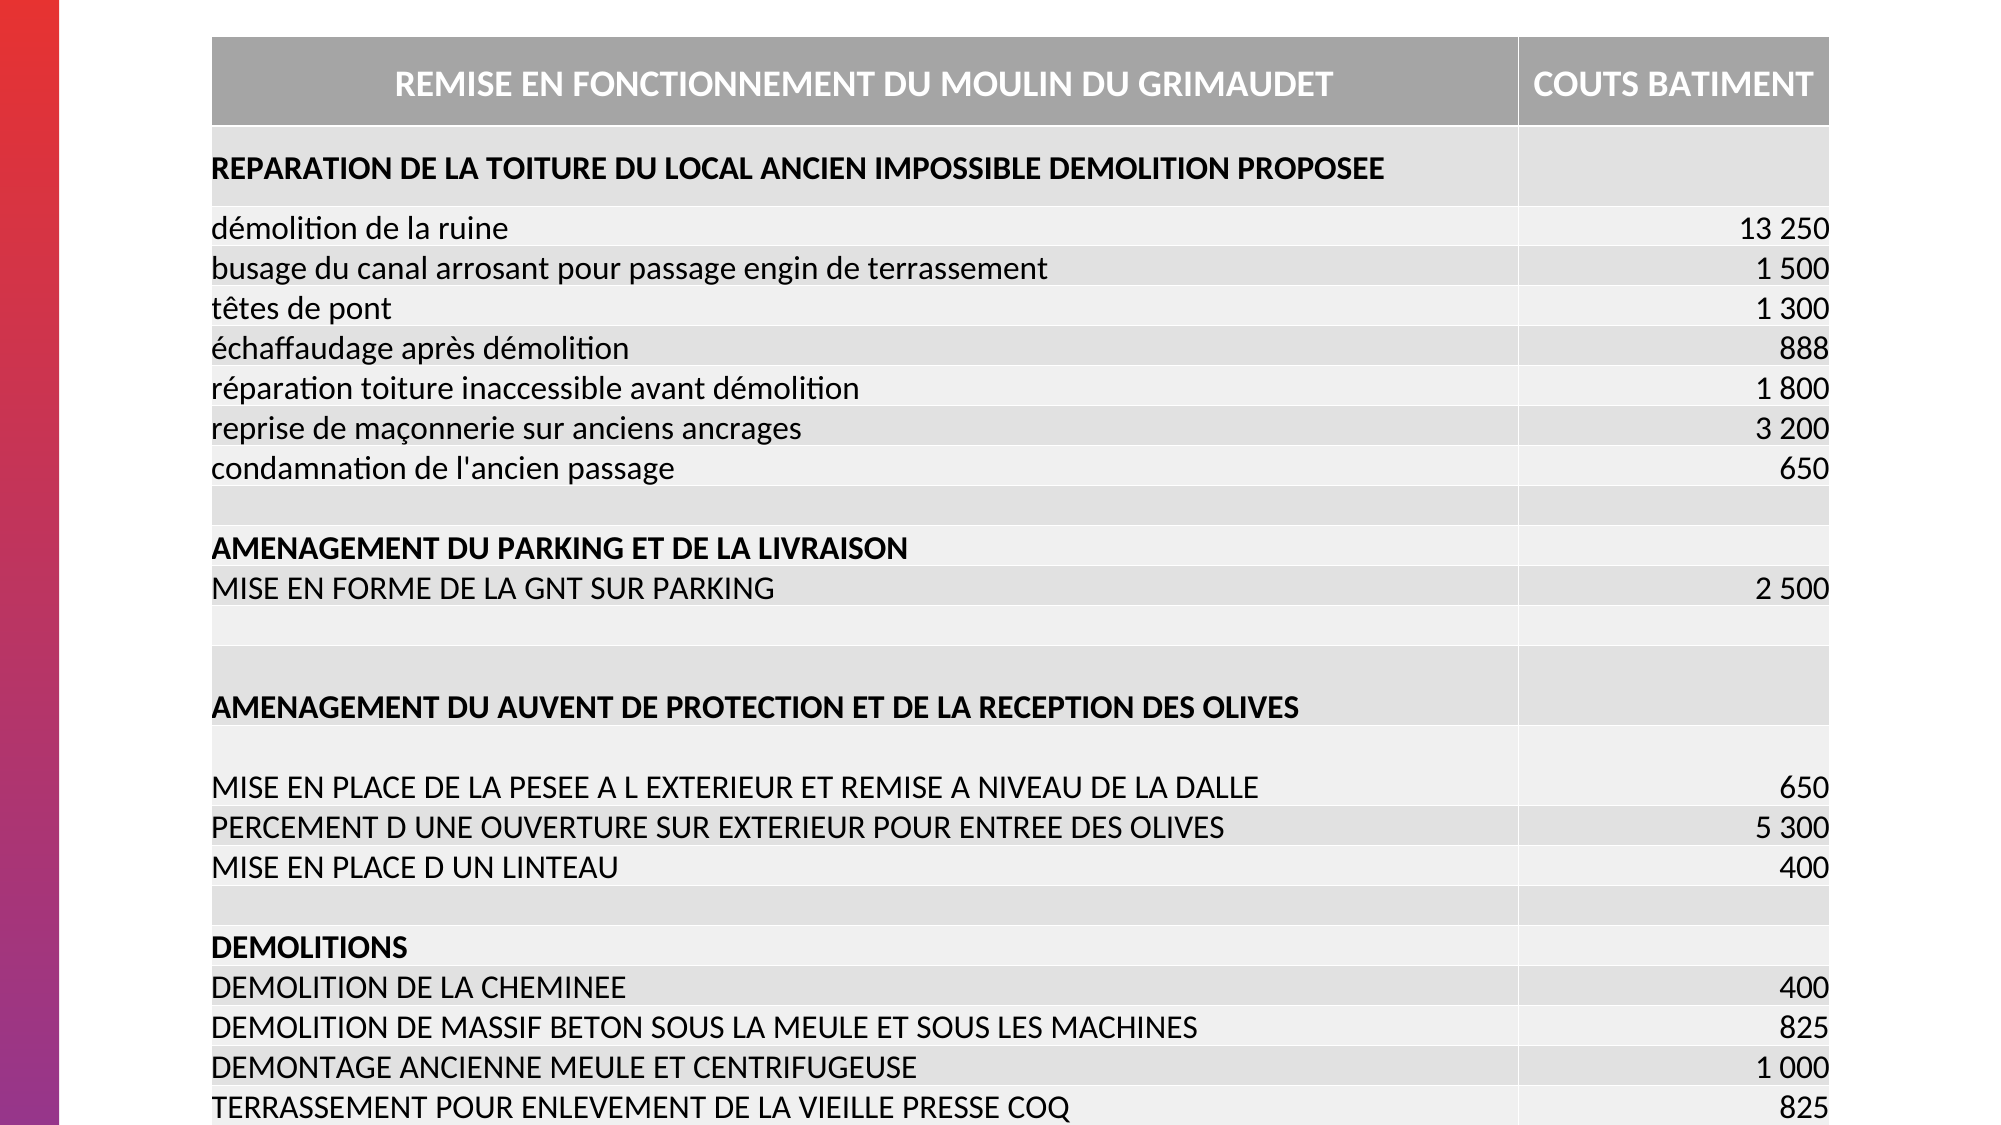

| REMISE EN FONCTIONNEMENT DU MOULIN DU GRIMAUDET | COUTS BATIMENT |
| --- | --- |
| REPARATION DE LA TOITURE DU LOCAL ANCIEN IMPOSSIBLE DEMOLITION PROPOSEE | |
| démolition de la ruine | 13 250 |
| busage du canal arrosant pour passage engin de terrassement | 1 500 |
| têtes de pont | 1 300 |
| échaffaudage après démolition | 888 |
| réparation toiture inaccessible avant démolition | 1 800 |
| reprise de maçonnerie sur anciens ancrages | 3 200 |
| condamnation de l'ancien passage | 650 |
| | |
| AMENAGEMENT DU PARKING ET DE LA LIVRAISON | |
| MISE EN FORME DE LA GNT SUR PARKING | 2 500 |
| | |
| AMENAGEMENT DU AUVENT DE PROTECTION ET DE LA RECEPTION DES OLIVES | |
| MISE EN PLACE DE LA PESEE A L EXTERIEUR ET REMISE A NIVEAU DE LA DALLE | 650 |
| PERCEMENT D UNE OUVERTURE SUR EXTERIEUR POUR ENTREE DES OLIVES | 5 300 |
| MISE EN PLACE D UN LINTEAU | 400 |
| | |
| DEMOLITIONS | |
| DEMOLITION DE LA CHEMINEE | 400 |
| DEMOLITION DE MASSIF BETON SOUS LA MEULE ET SOUS LES MACHINES | 825 |
| DEMONTAGE ANCIENNE MEULE ET CENTRIFUGEUSE | 1 000 |
| TERRASSEMENT POUR ENLEVEMENT DE LA VIEILLE PRESSE COQ | 825 |